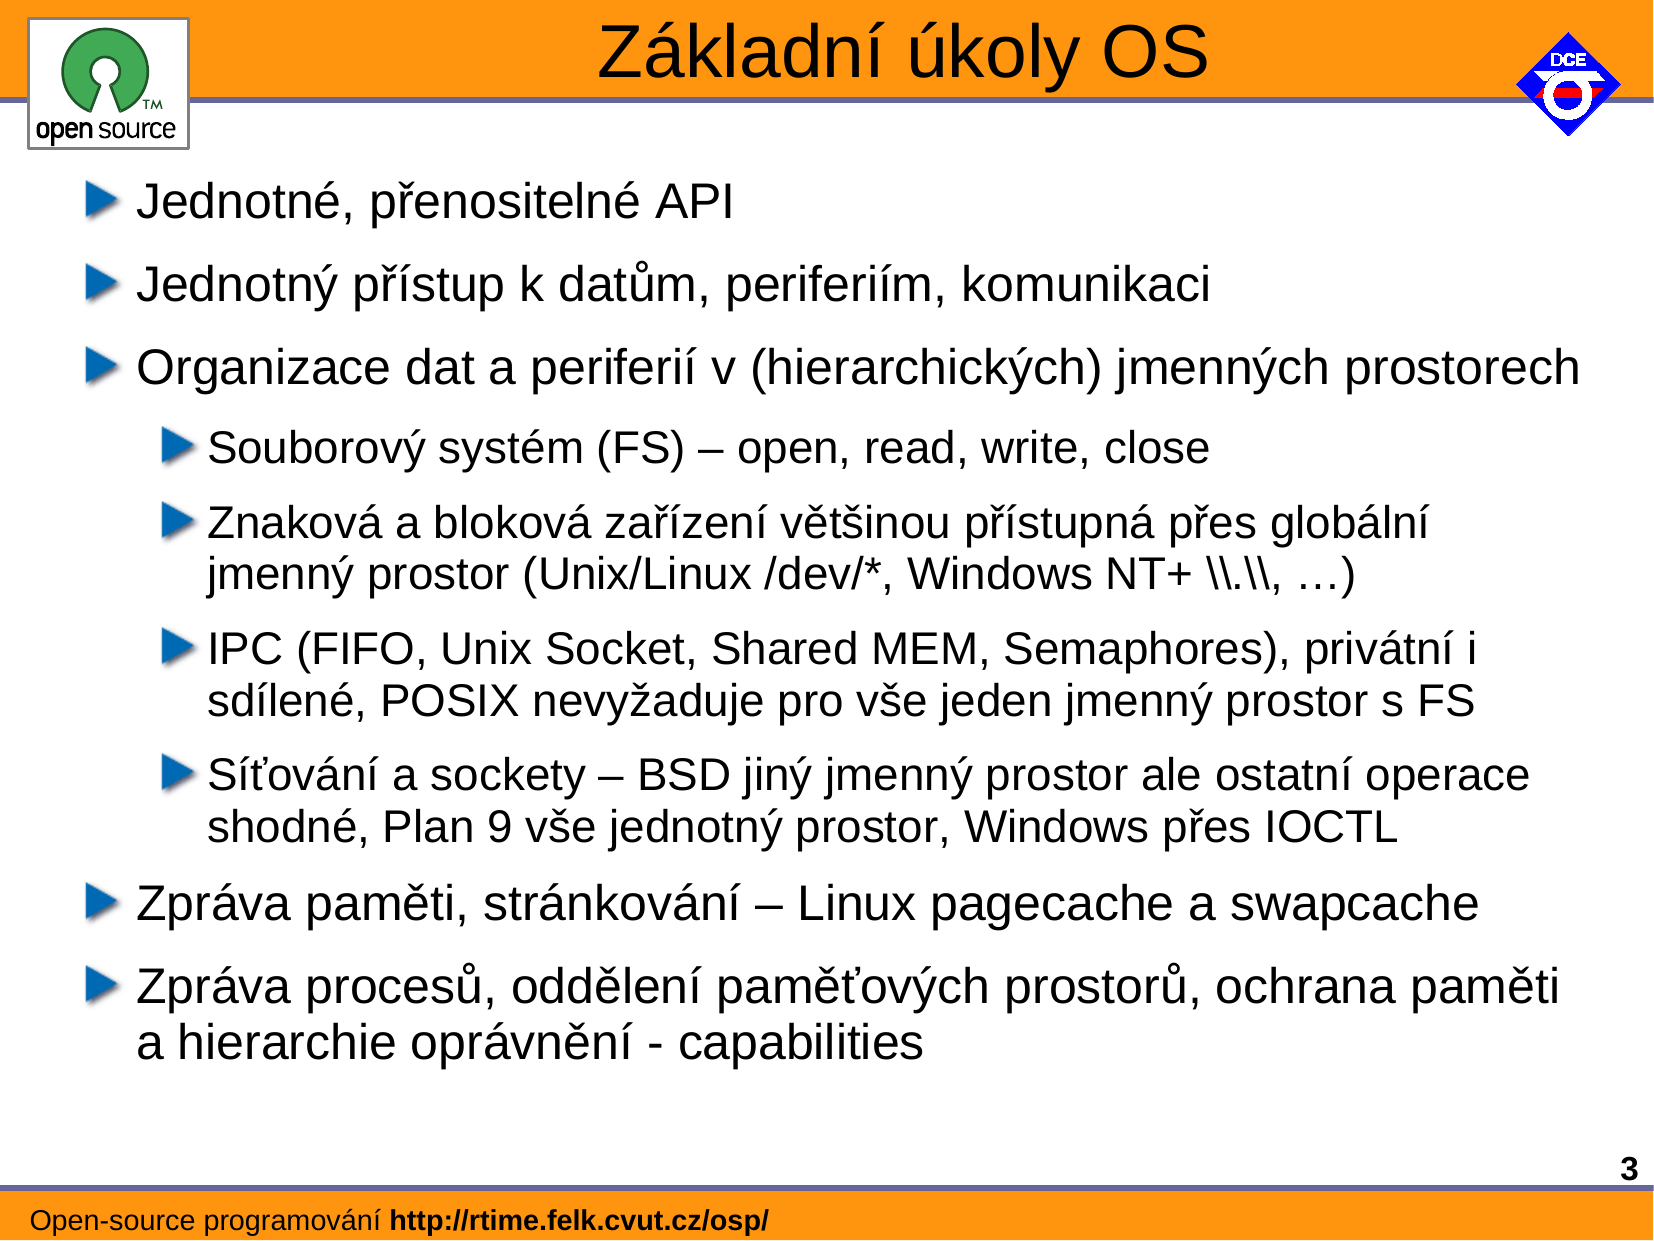

# Základní úkoly OS
Jednotné, přenositelné API
Jednotný přístup k datům, periferiím, komunikaci
Organizace dat a periferií v (hierarchických) jmenných prostorech
Souborový systém (FS) – open, read, write, close
Znaková a bloková zařízení většinou přístupná přes globální jmenný prostor (Unix/Linux /dev/*, Windows NT+ \\.\\, …)
IPC (FIFO, Unix Socket, Shared MEM, Semaphores), privátní i sdílené, POSIX nevyžaduje pro vše jeden jmenný prostor s FS
Síťování a sockety – BSD jiný jmenný prostor ale ostatní operace shodné, Plan 9 vše jednotný prostor, Windows přes IOCTL
Zpráva paměti, stránkování – Linux pagecache a swapcache
Zpráva procesů, oddělení paměťových prostorů, ochrana paměti a hierarchie oprávnění - capabilities